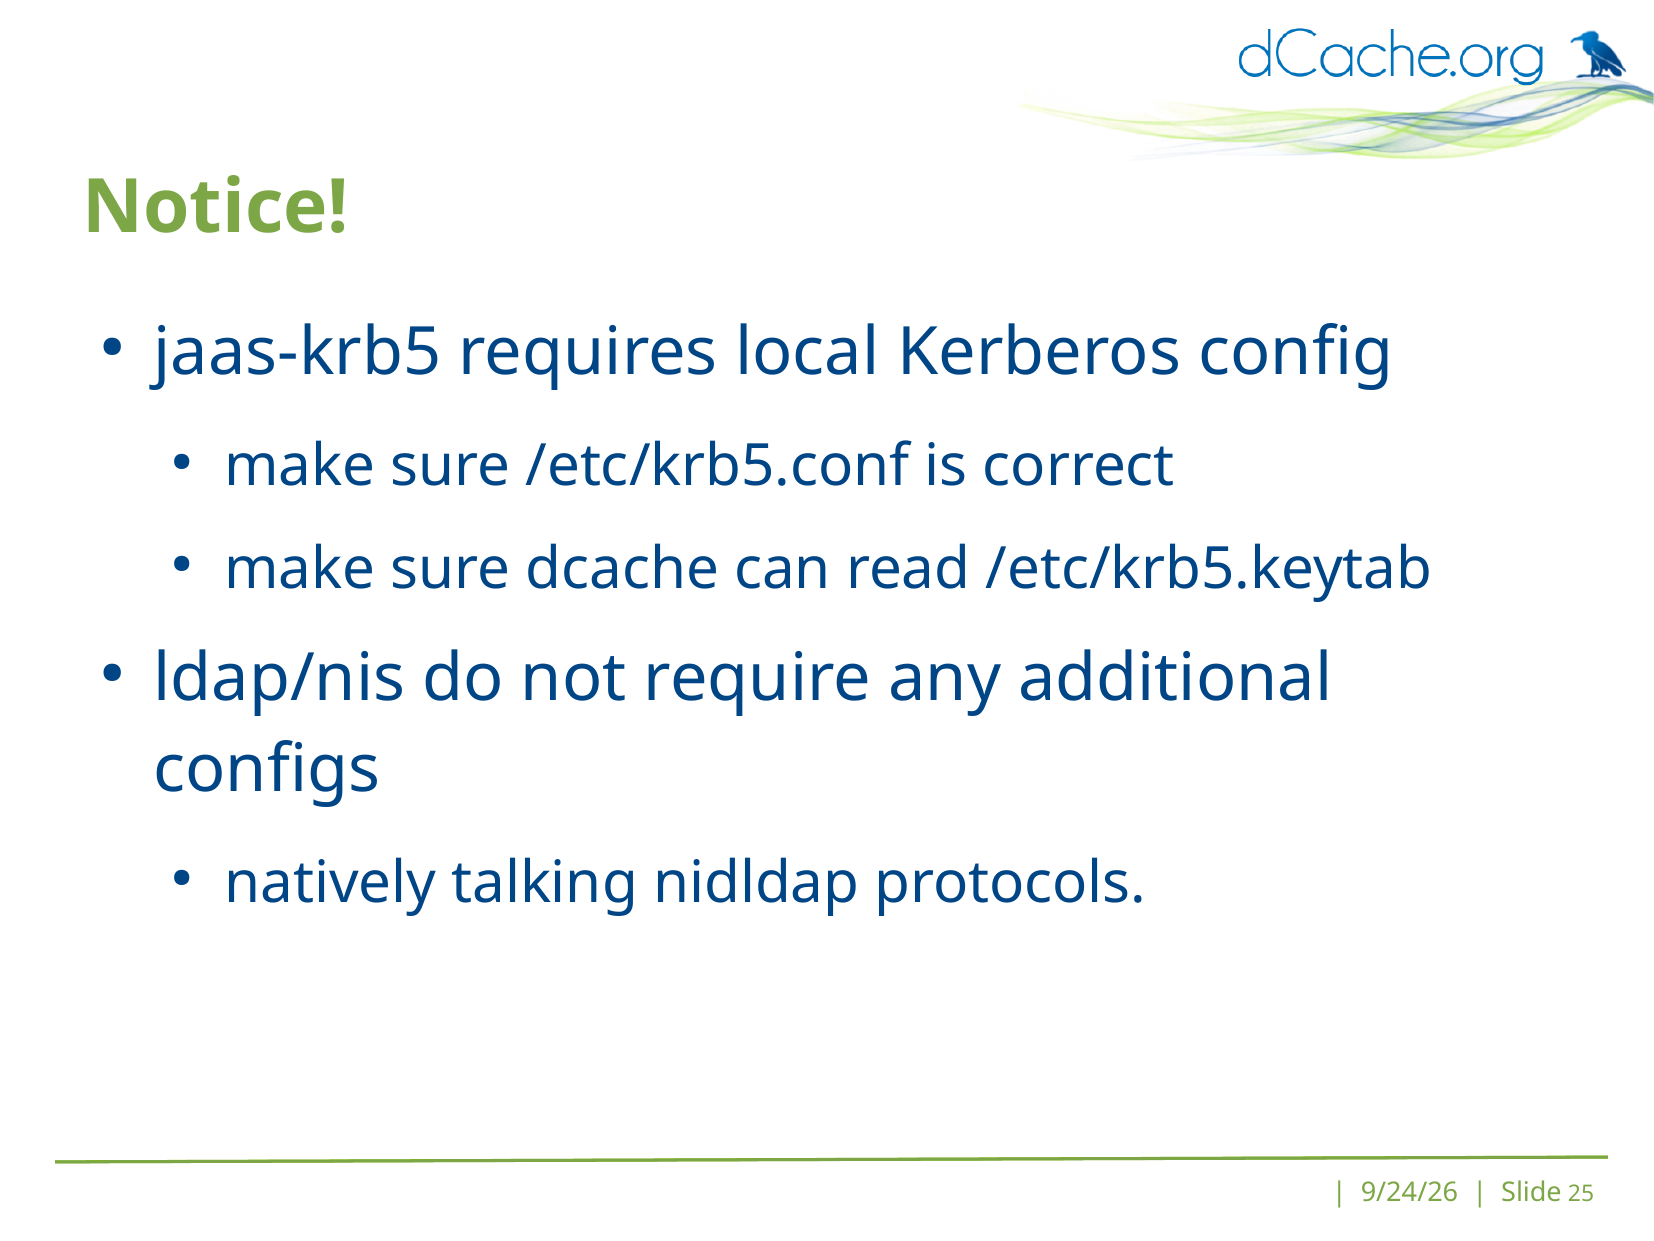

# Notice!
jaas-krb5 requires local Kerberos config
make sure /etc/krb5.conf is correct
make sure dcache can read /etc/krb5.keytab
ldap/nis do not require any additional configs
natively talking nidldap protocols.
25